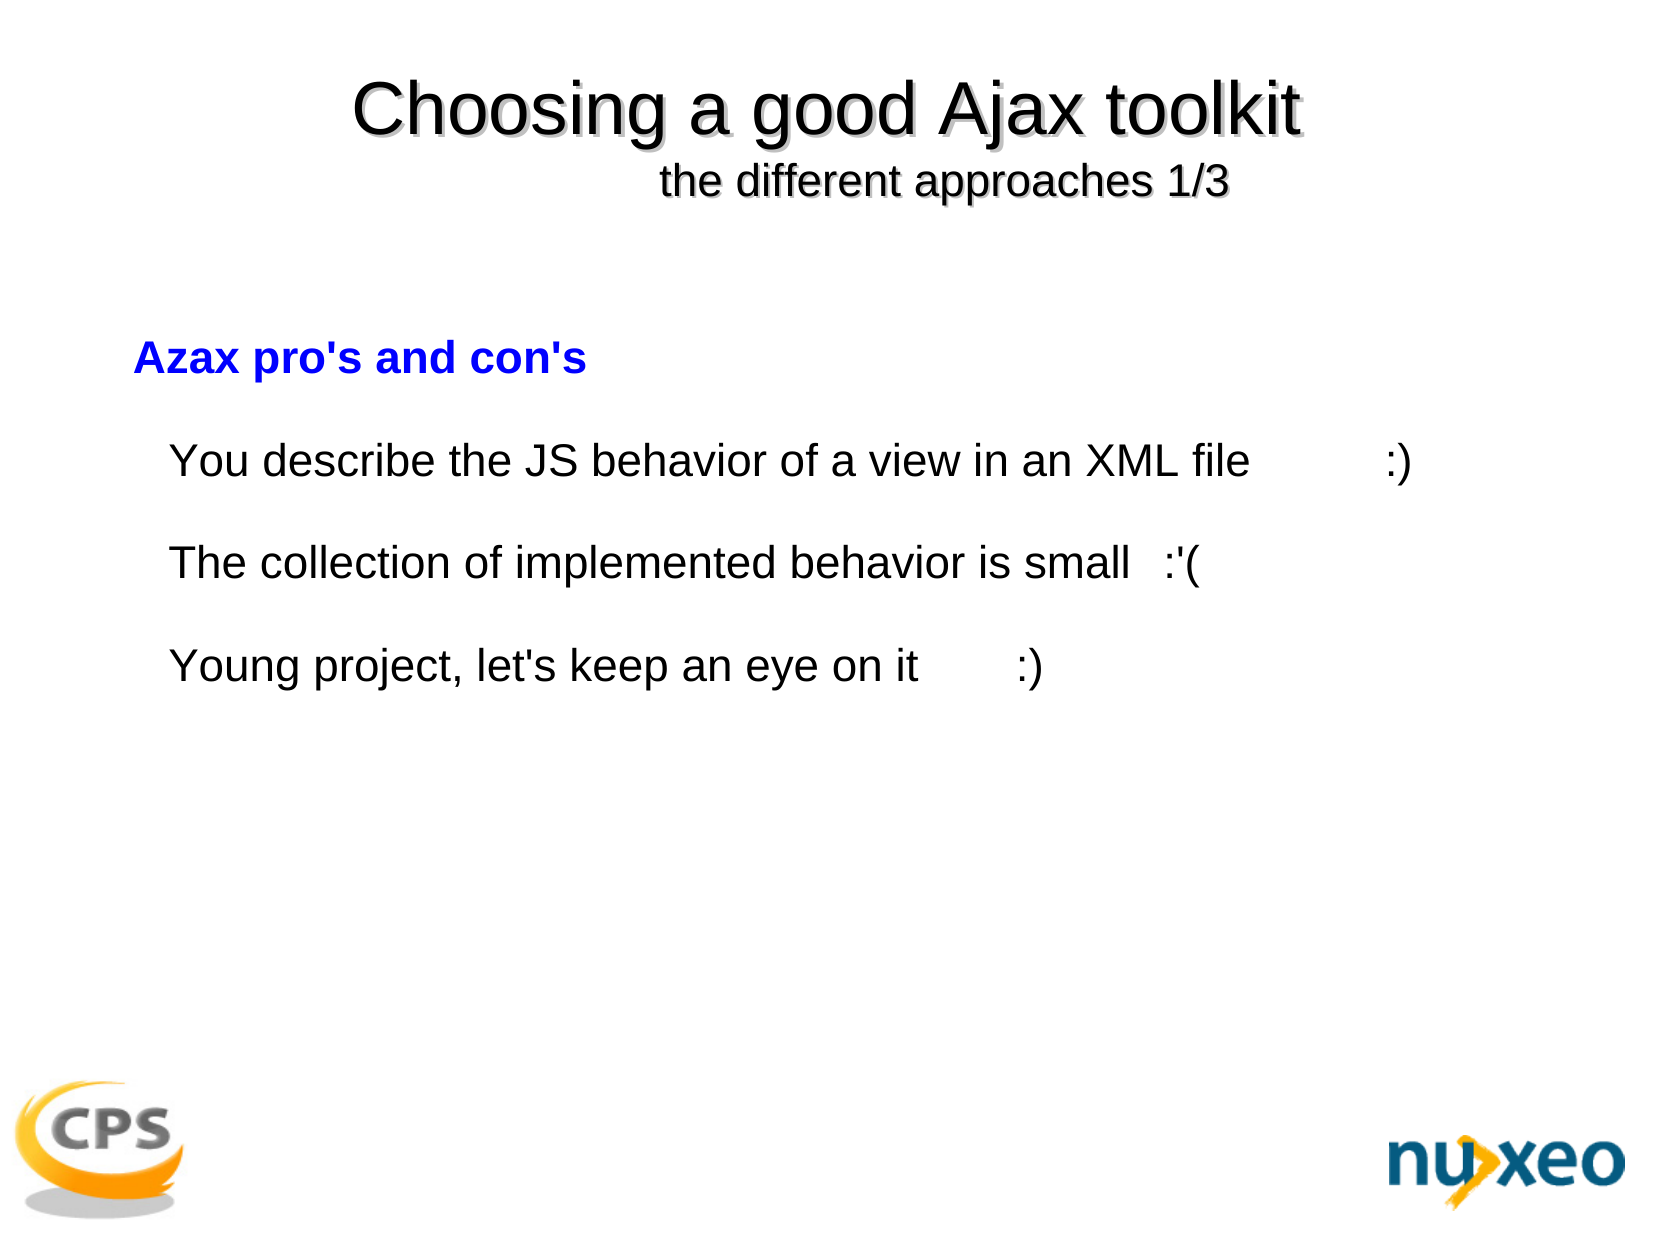

Choosing a good Ajax toolkit
the different approaches 1/3
Azax pro's and con's
You describe the JS behavior of a view in an XML file		:)
The collection of implemented behavior is small	:'(
Young project, let's keep an eye on it 		:)